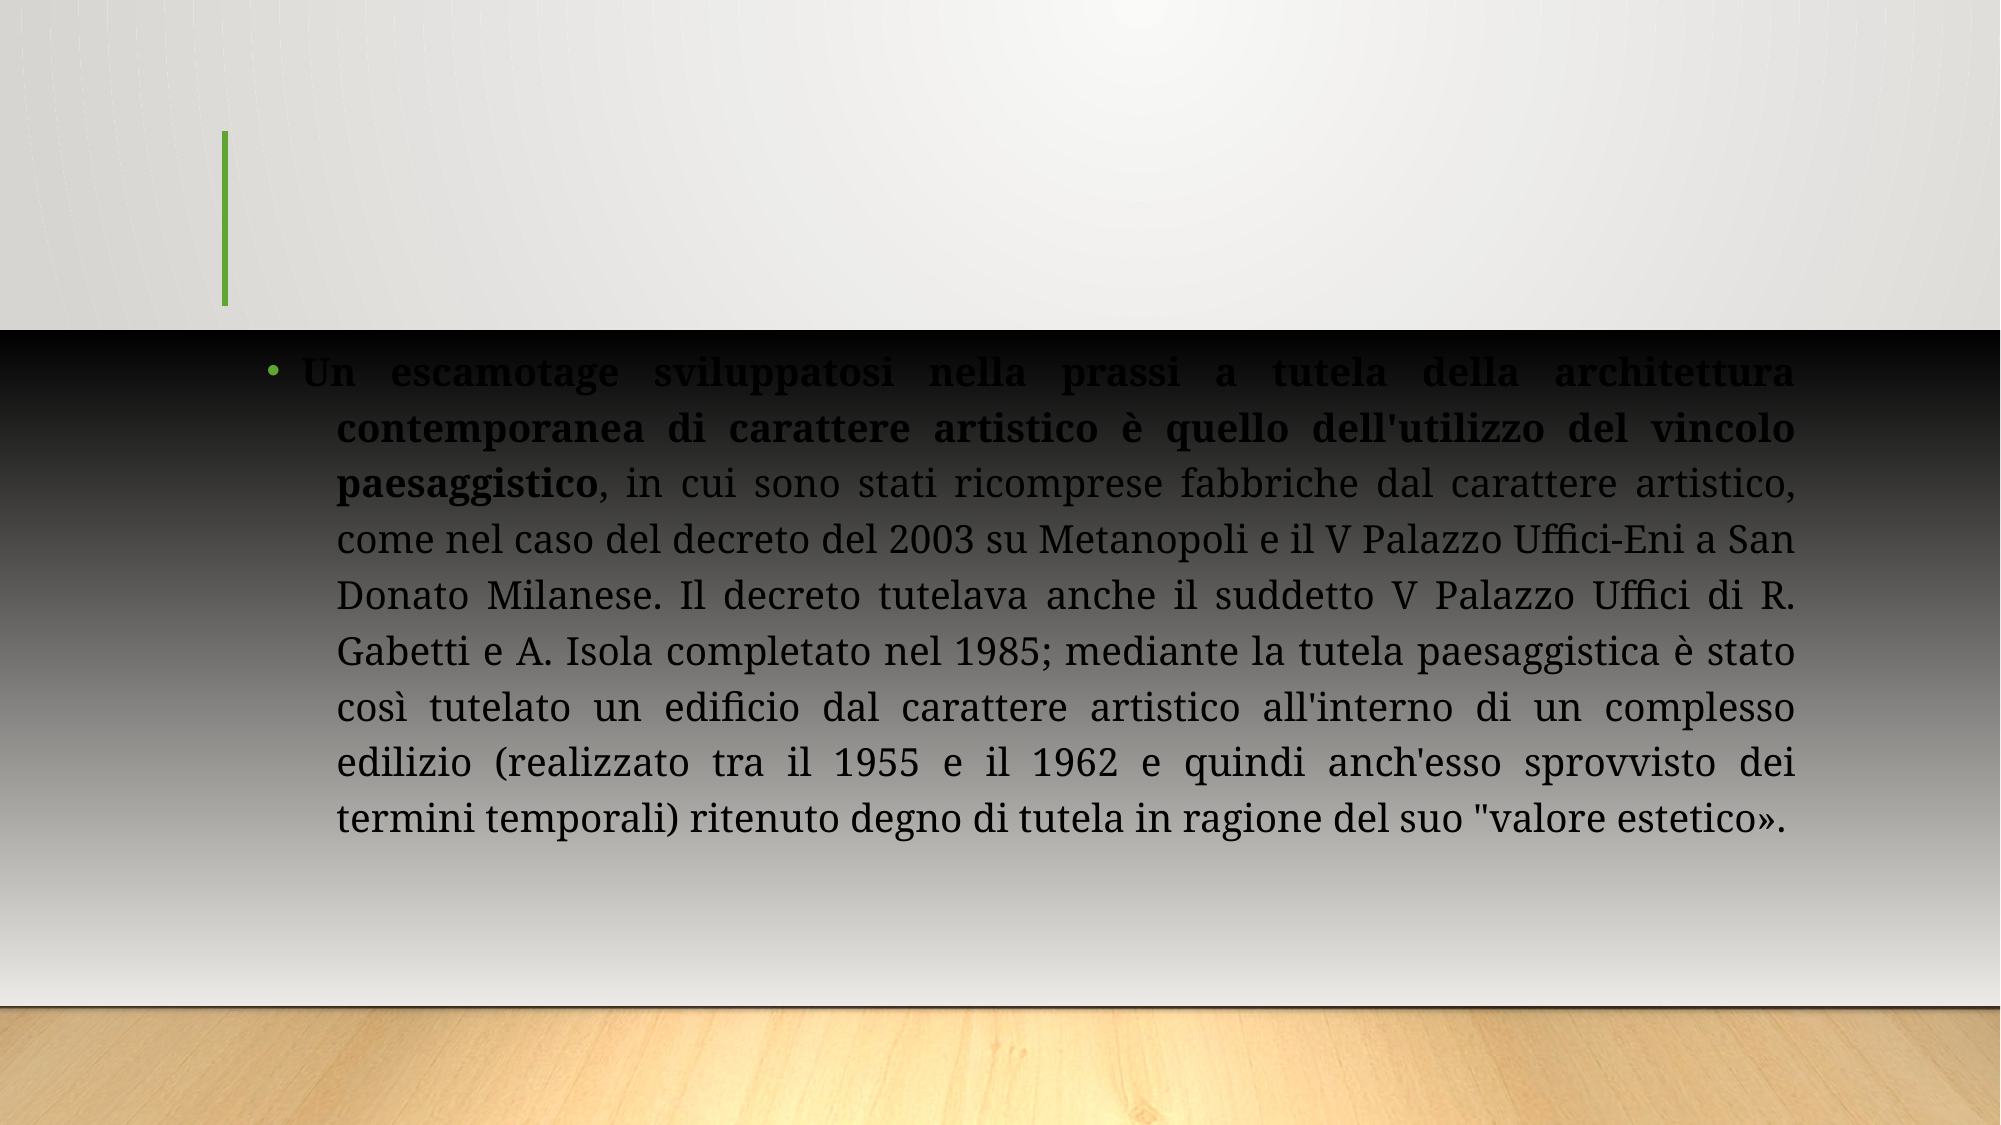

#
Un escamotage sviluppatosi nella prassi a tutela della architettura contemporanea di carattere artistico è quello dell'utilizzo del vincolo paesaggistico, in cui sono stati ricomprese fabbriche dal carattere artistico, come nel caso del decreto del 2003 su Metanopoli e il V Palazzo Uffici-Eni a San Donato Milanese. Il decreto tutelava anche il suddetto V Palazzo Uffici di R. Gabetti e A. Isola completato nel 1985; mediante la tutela paesaggistica è stato così tutelato un edificio dal carattere artistico all'interno di un complesso edilizio (realizzato tra il 1955 e il 1962 e quindi anch'esso sprovvisto dei termini temporali) ritenuto degno di tutela in ragione del suo "valore estetico».